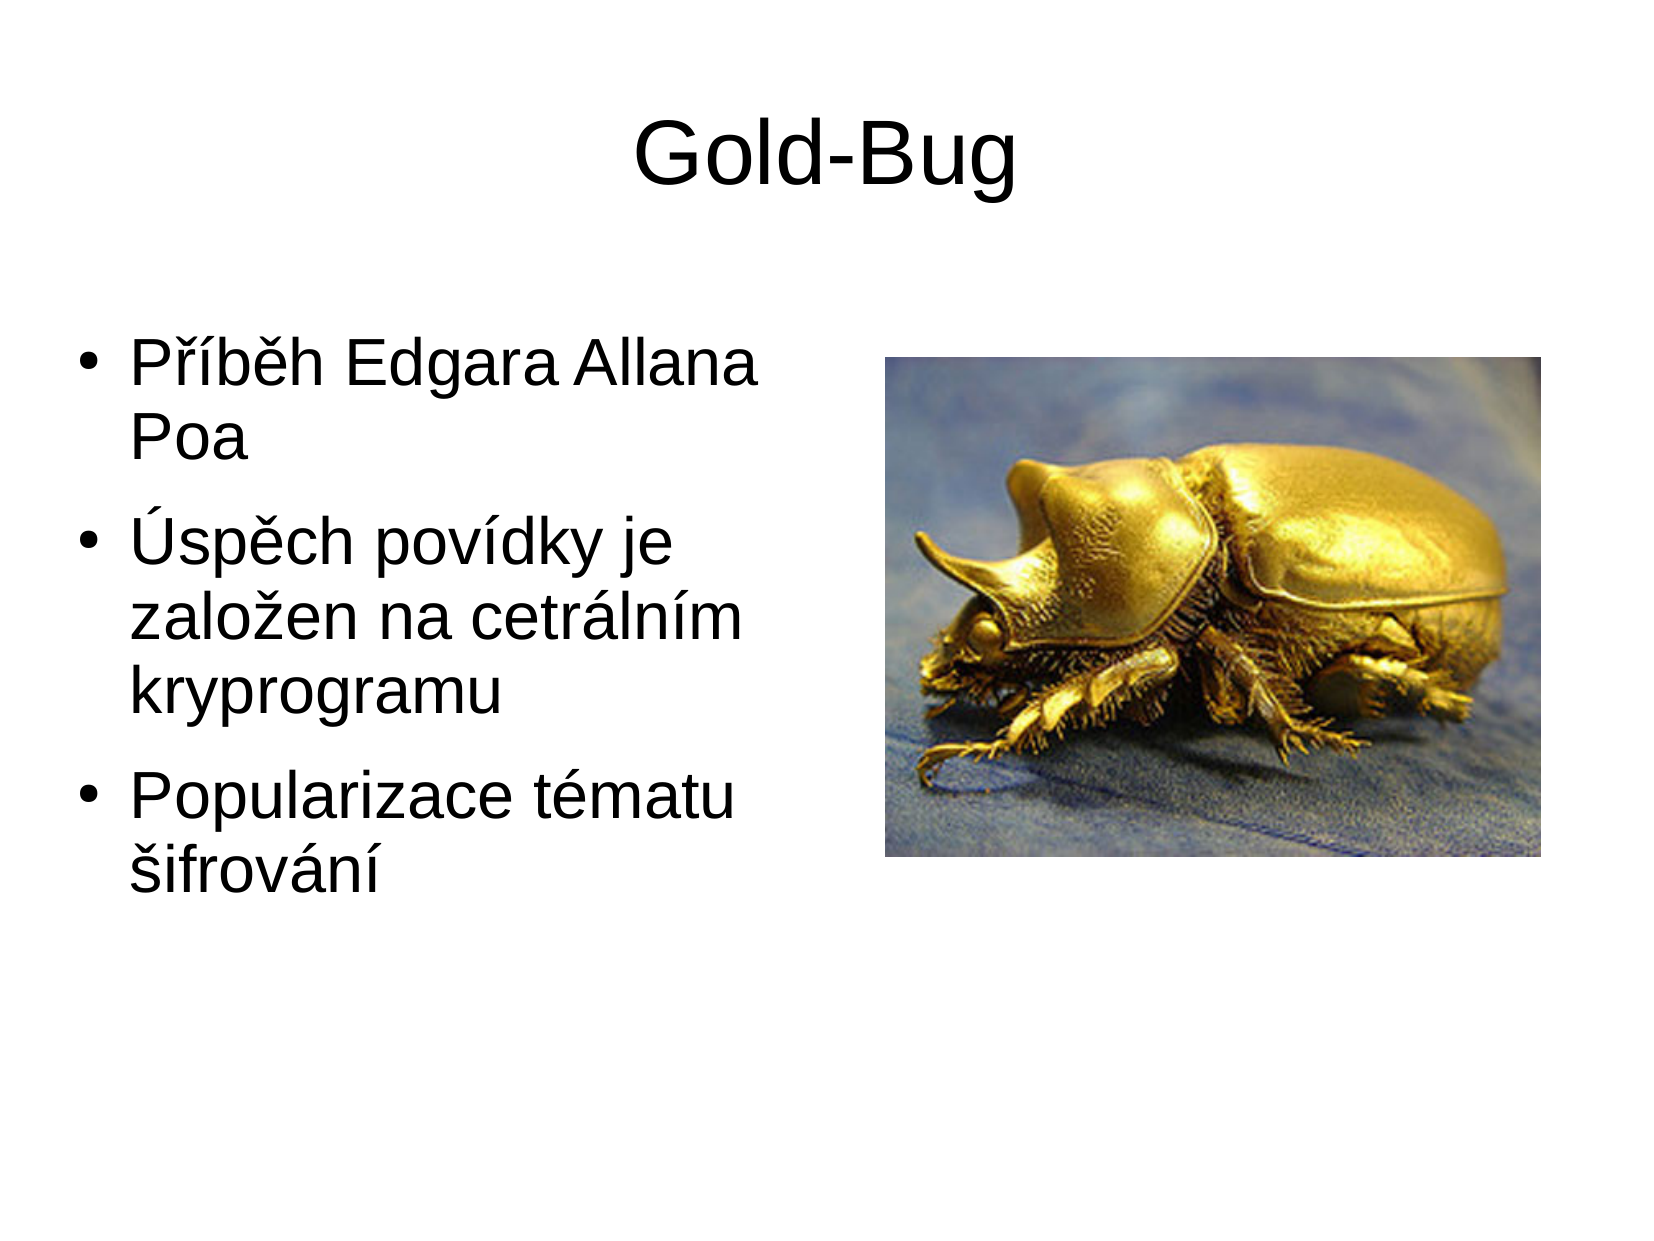

# Gold-Bug
Příběh Edgara Allana Poa
Úspěch povídky je založen na cetrálním kryprogramu
Popularizace tématu šifrování